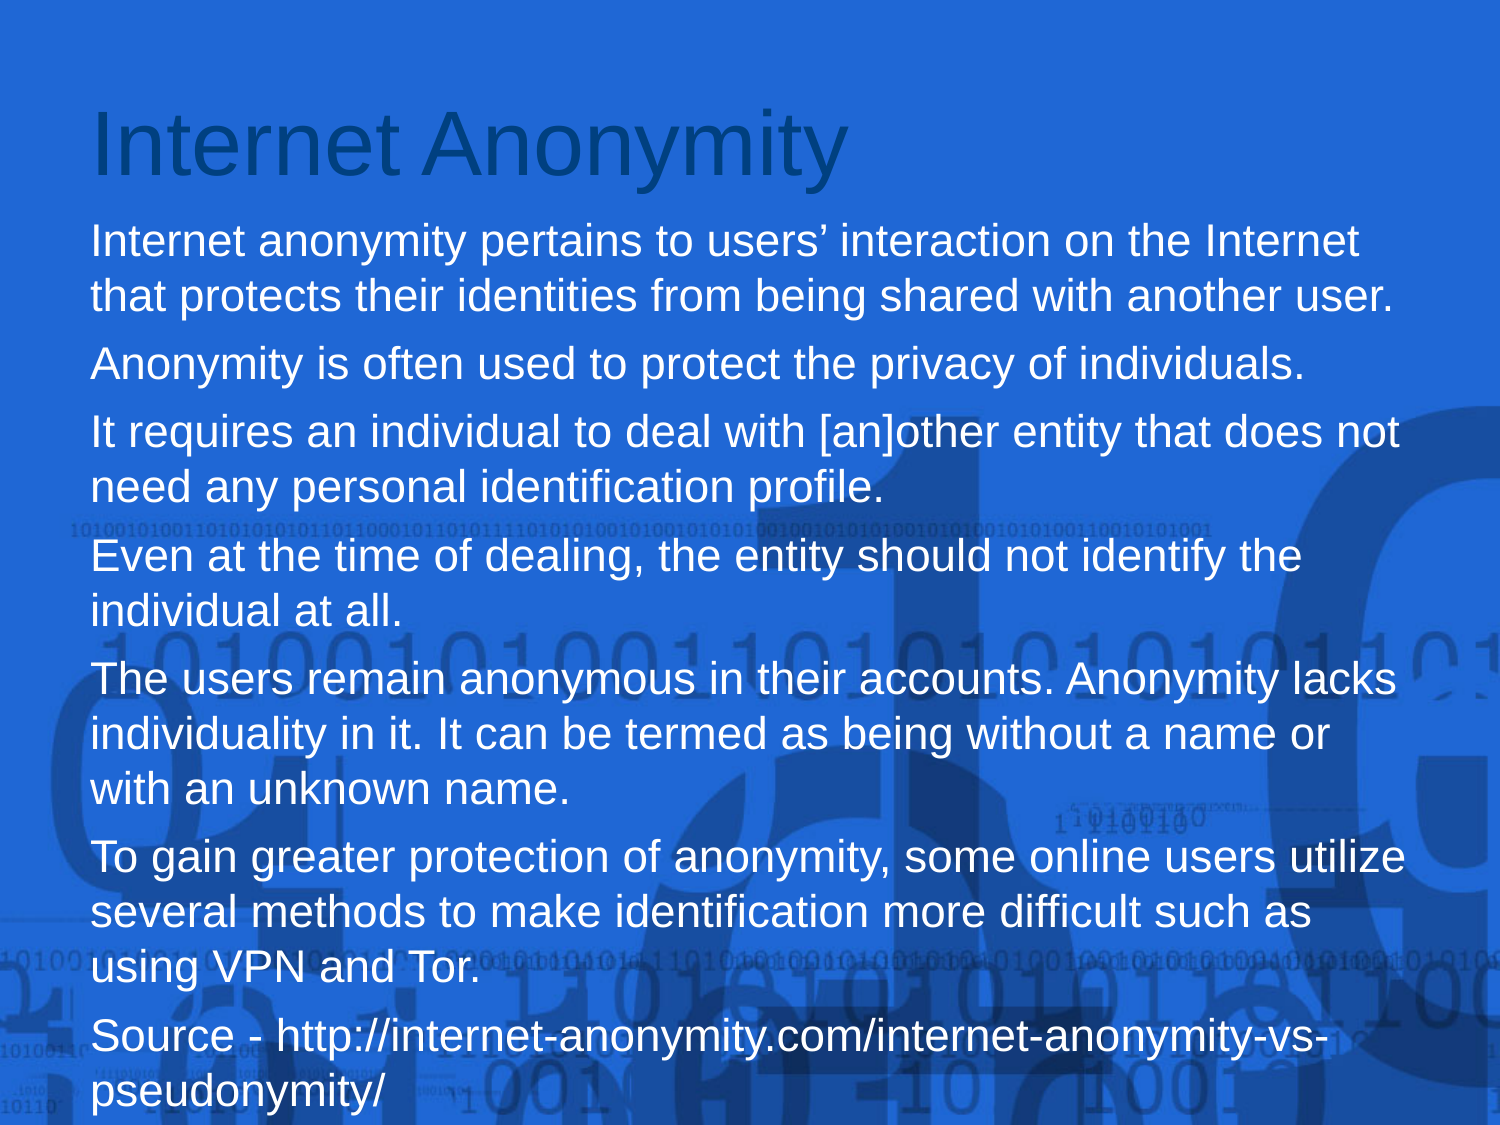

# Internet Anonymity
Internet anonymity pertains to users’ interaction on the Internet that protects their identities from being shared with another user.
Anonymity is often used to protect the privacy of individuals.
It requires an individual to deal with [an]other entity that does not need any personal identification profile.
Even at the time of dealing, the entity should not identify the individual at all.
The users remain anonymous in their accounts. Anonymity lacks individuality in it. It can be termed as being without a name or with an unknown name.
To gain greater protection of anonymity, some online users utilize several methods to make identification more difficult such as using VPN and Tor.
Source - http://internet-anonymity.com/internet-anonymity-vs-pseudonymity/